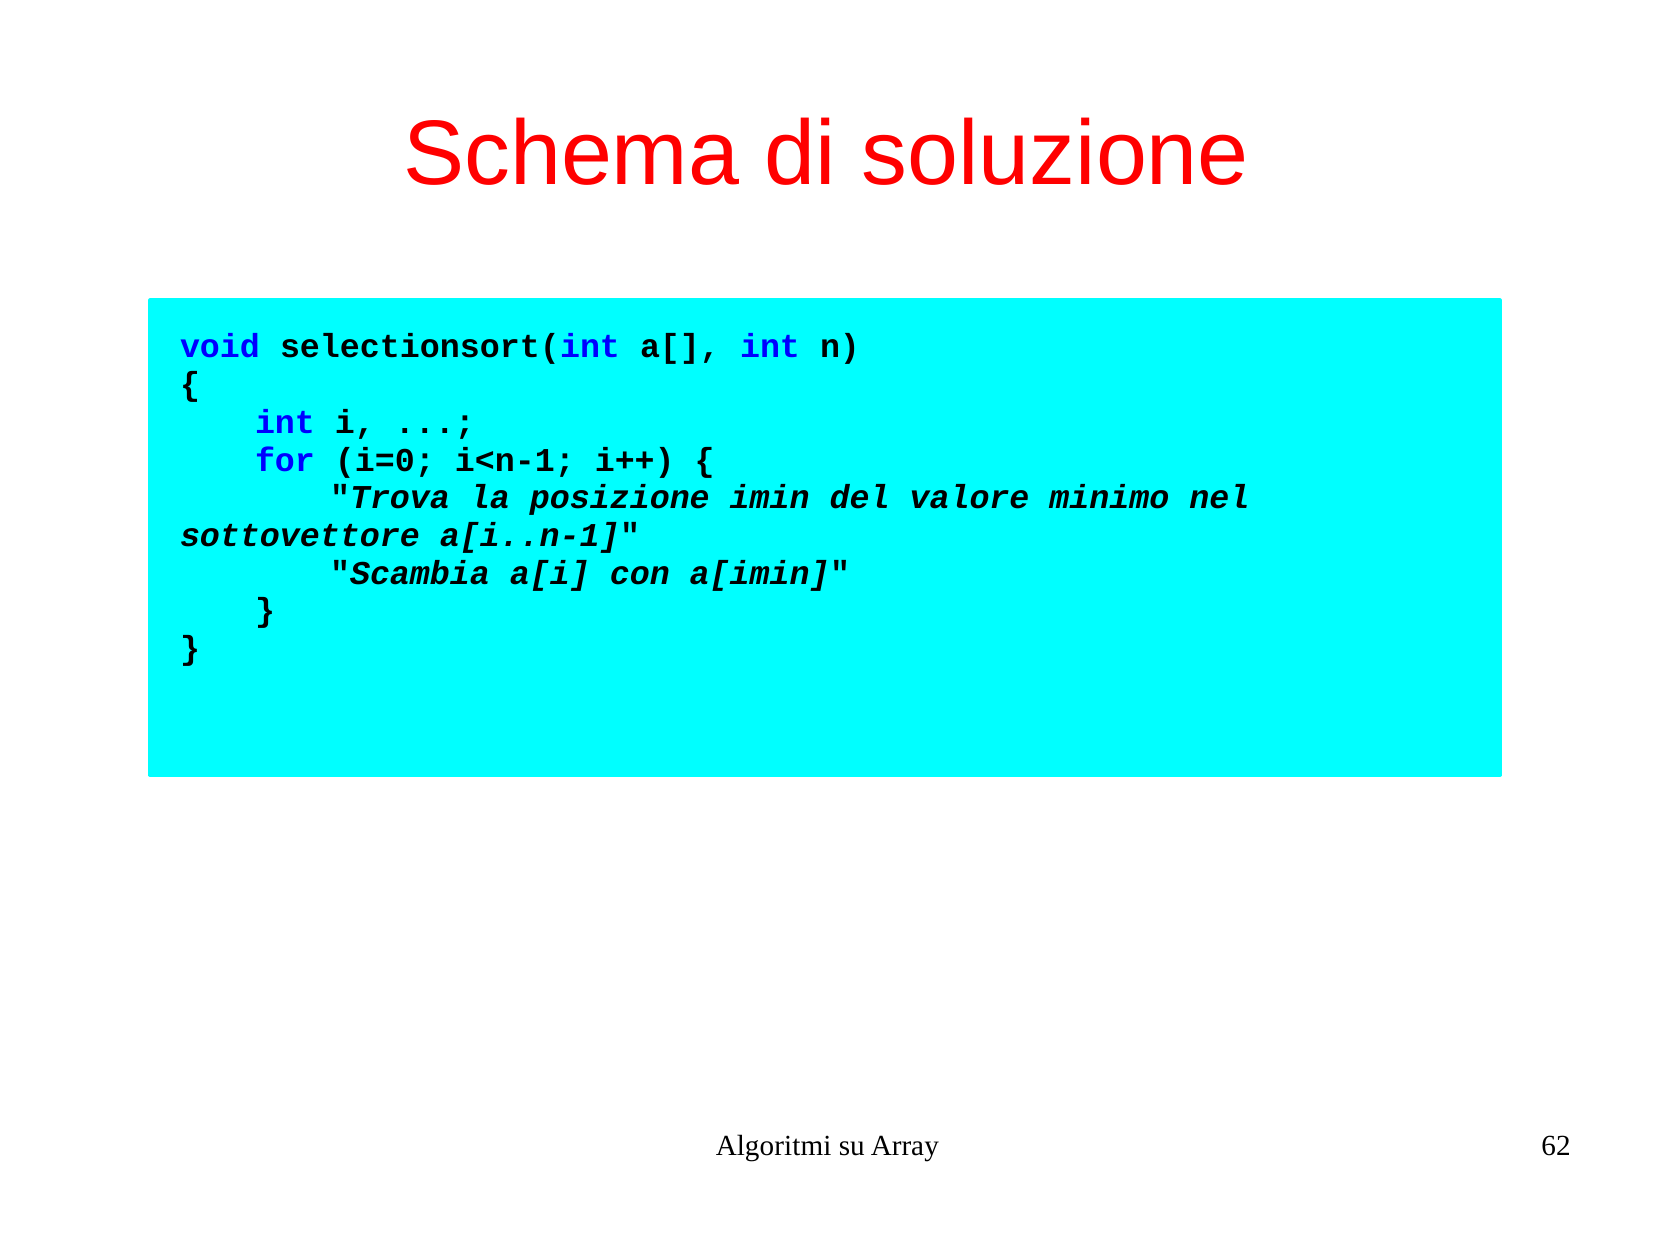

# Schema di soluzione
void selectionsort(int a[], int n)
{
	int i, ...;
	for (i=0; i<n-1; i++) {
		"Trova la posizione imin del valore minimo nel sottovettore a[i..n-1]"
		"Scambia a[i] con a[imin]"
	}
}
Algoritmi su Array
62